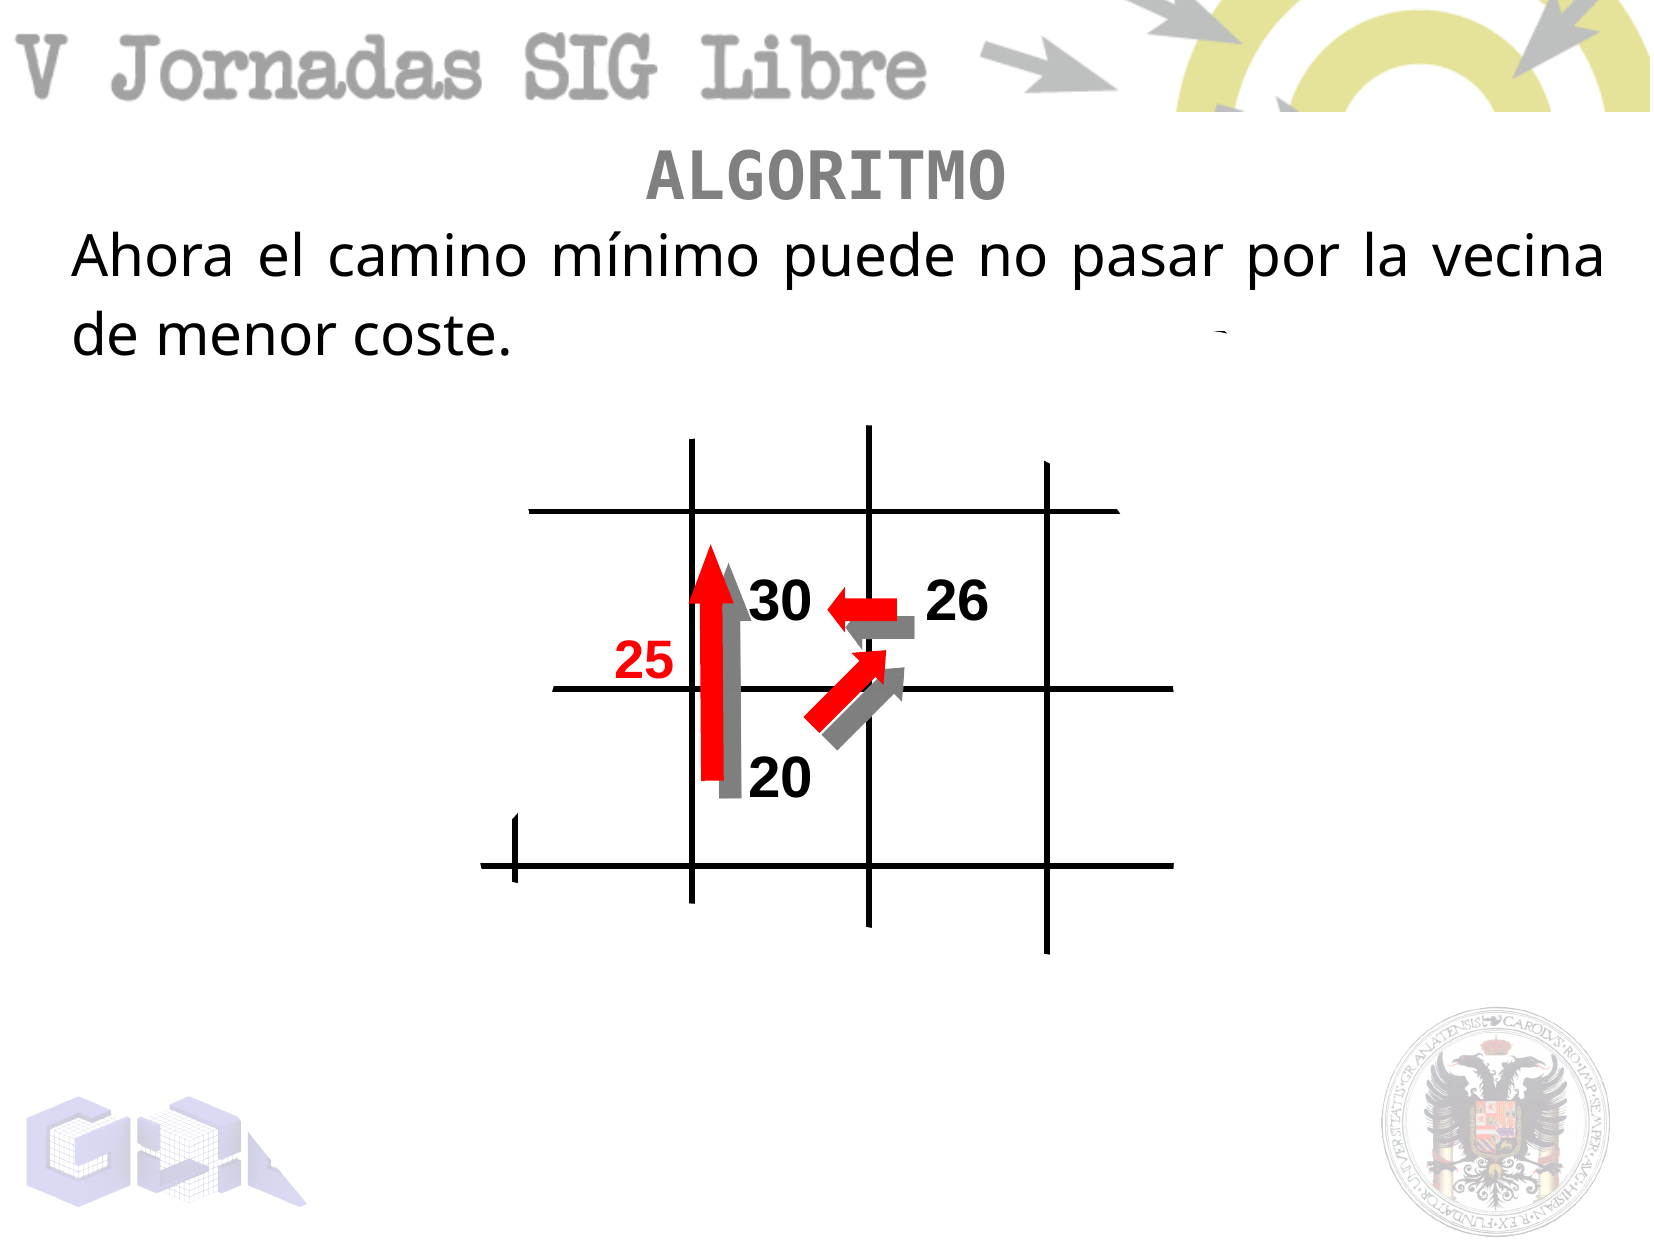

ALGORITMO
Ahora el camino mínimo puede no pasar por la vecina de menor coste.
30
26
20
25